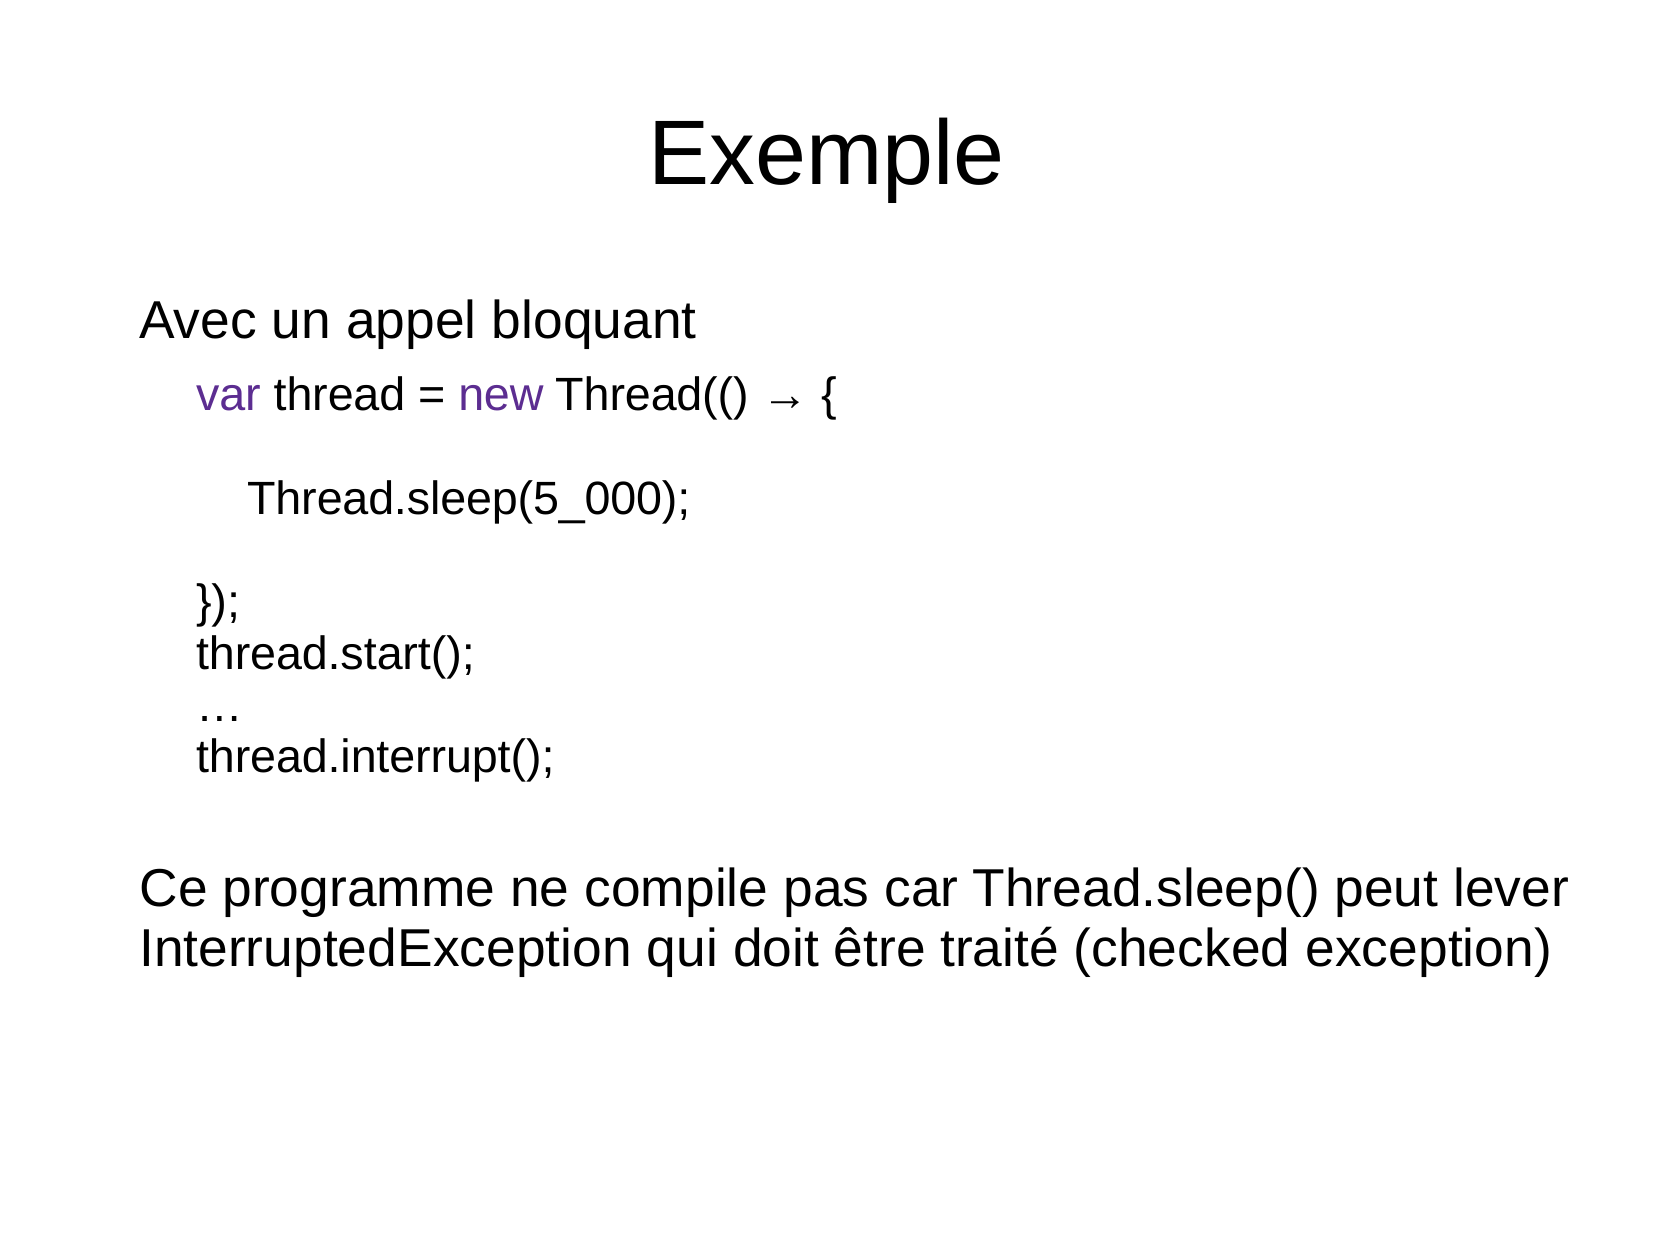

# Exemple
Avec un appel bloquant
var thread = new Thread(() → {
 Thread.sleep(5_000);
});
thread.start();
…
thread.interrupt();
Ce programme ne compile pas car Thread.sleep() peut lever InterruptedException qui doit être traité (checked exception)